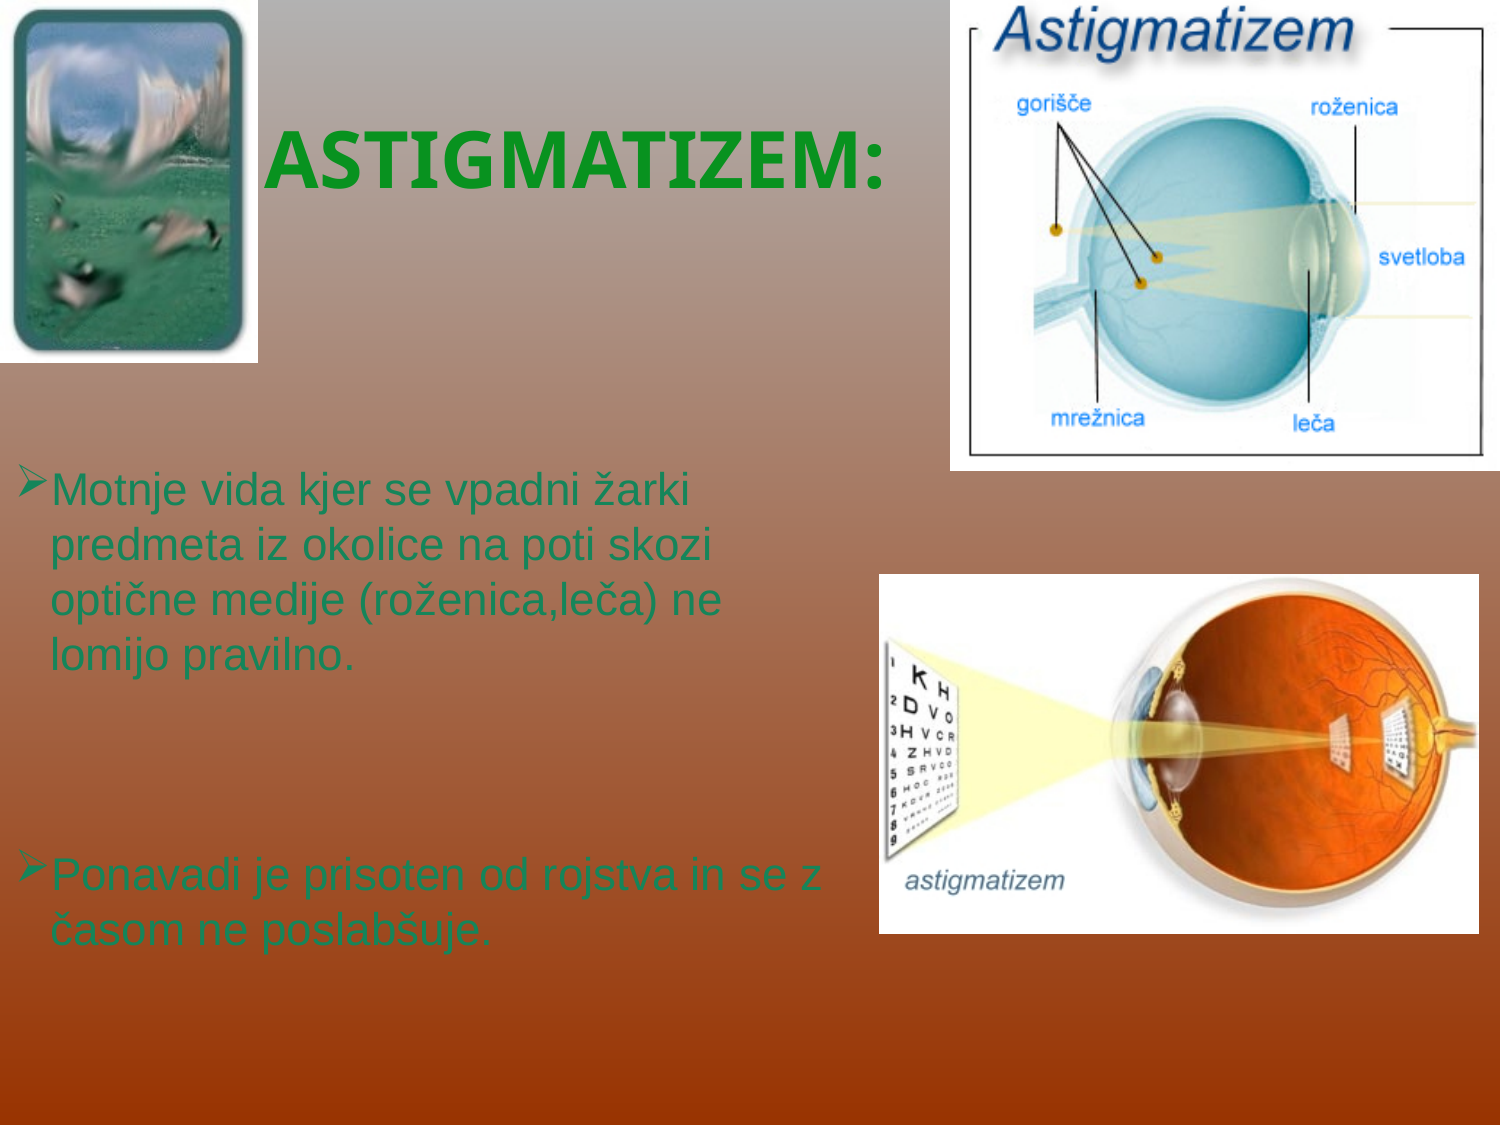

# ASTIGMATIZEM:
Motnje vida kjer se vpadni žarki predmeta iz okolice na poti skozi optične medije (roženica,leča) ne lomijo pravilno.
Ponavadi je prisoten od rojstva in se z časom ne poslabšuje.